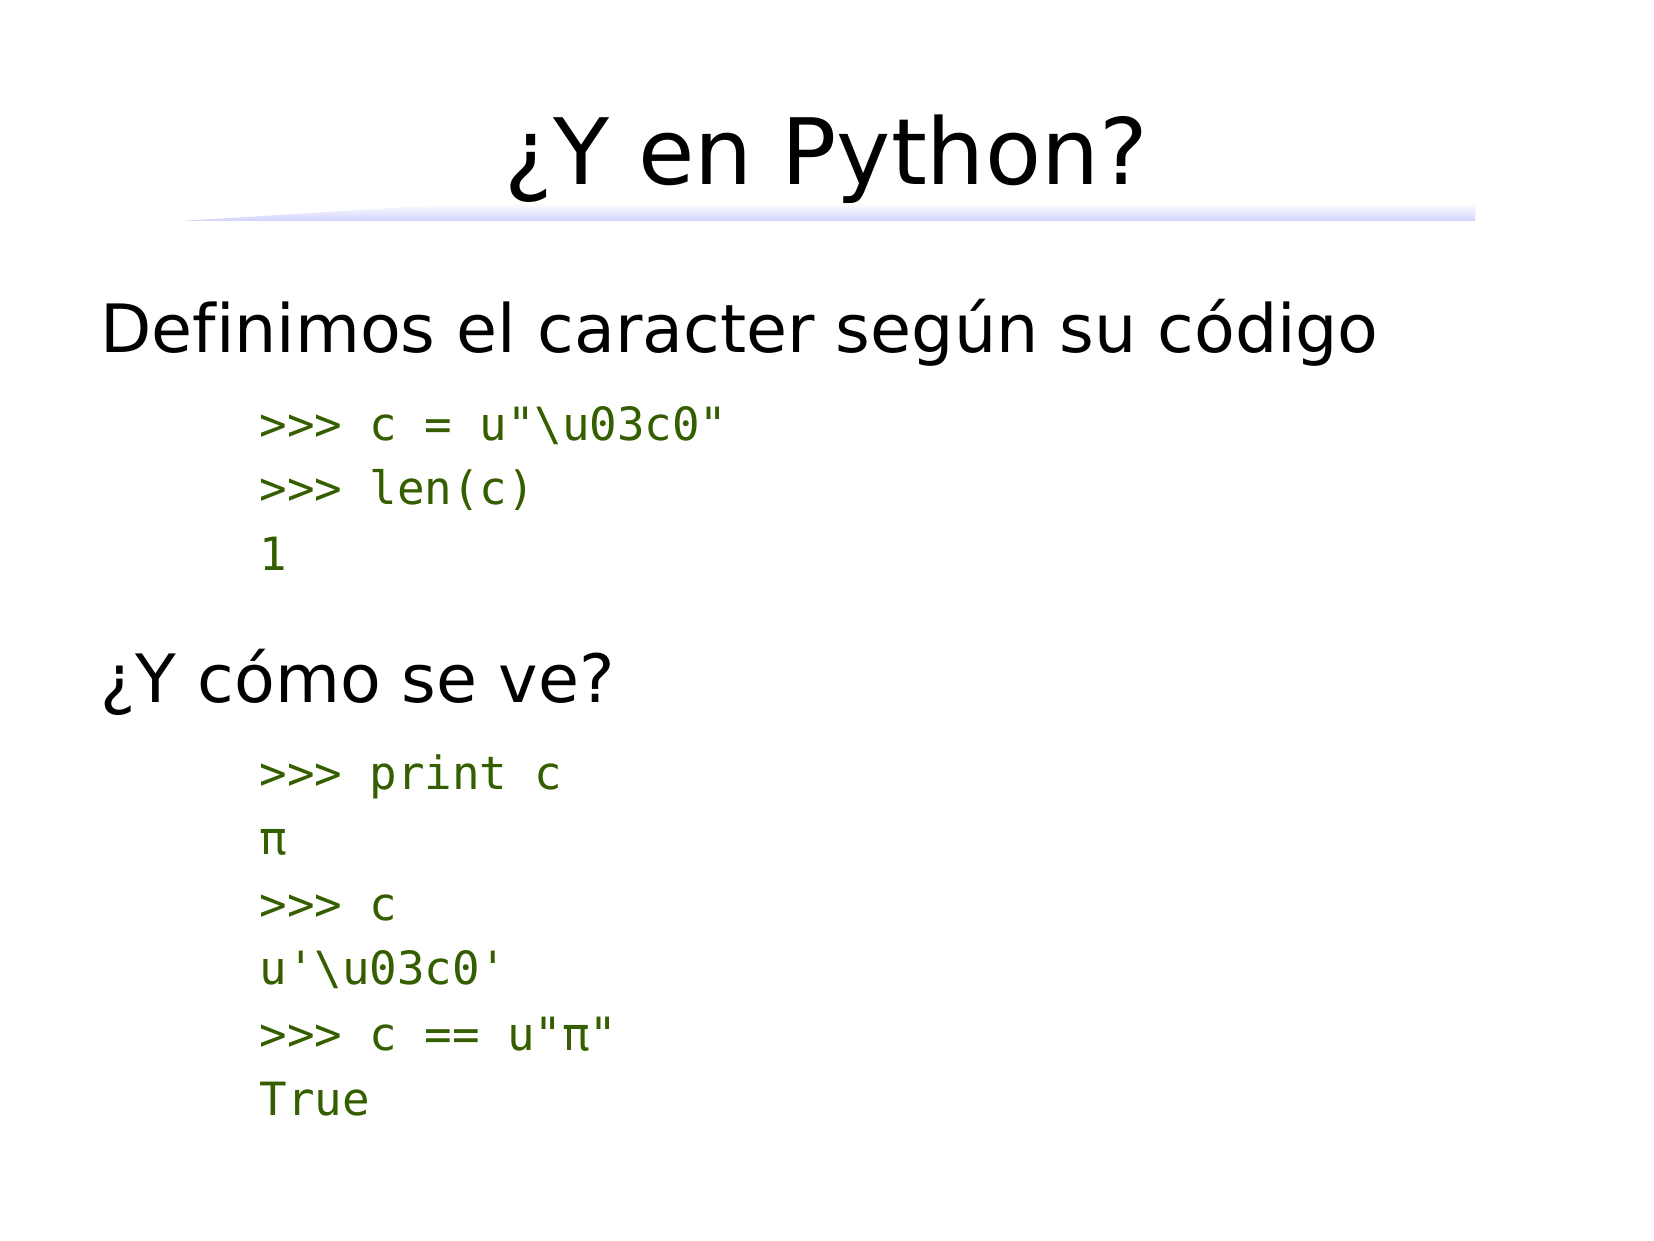

# ¿Y en Python?
Definimos el caracter según su código
>>> c = u"\u03c0"
>>> len(c)
1
¿Y cómo se ve?
>>> print c
π
>>> c
u'\u03c0'
>>> c == u"π"
True